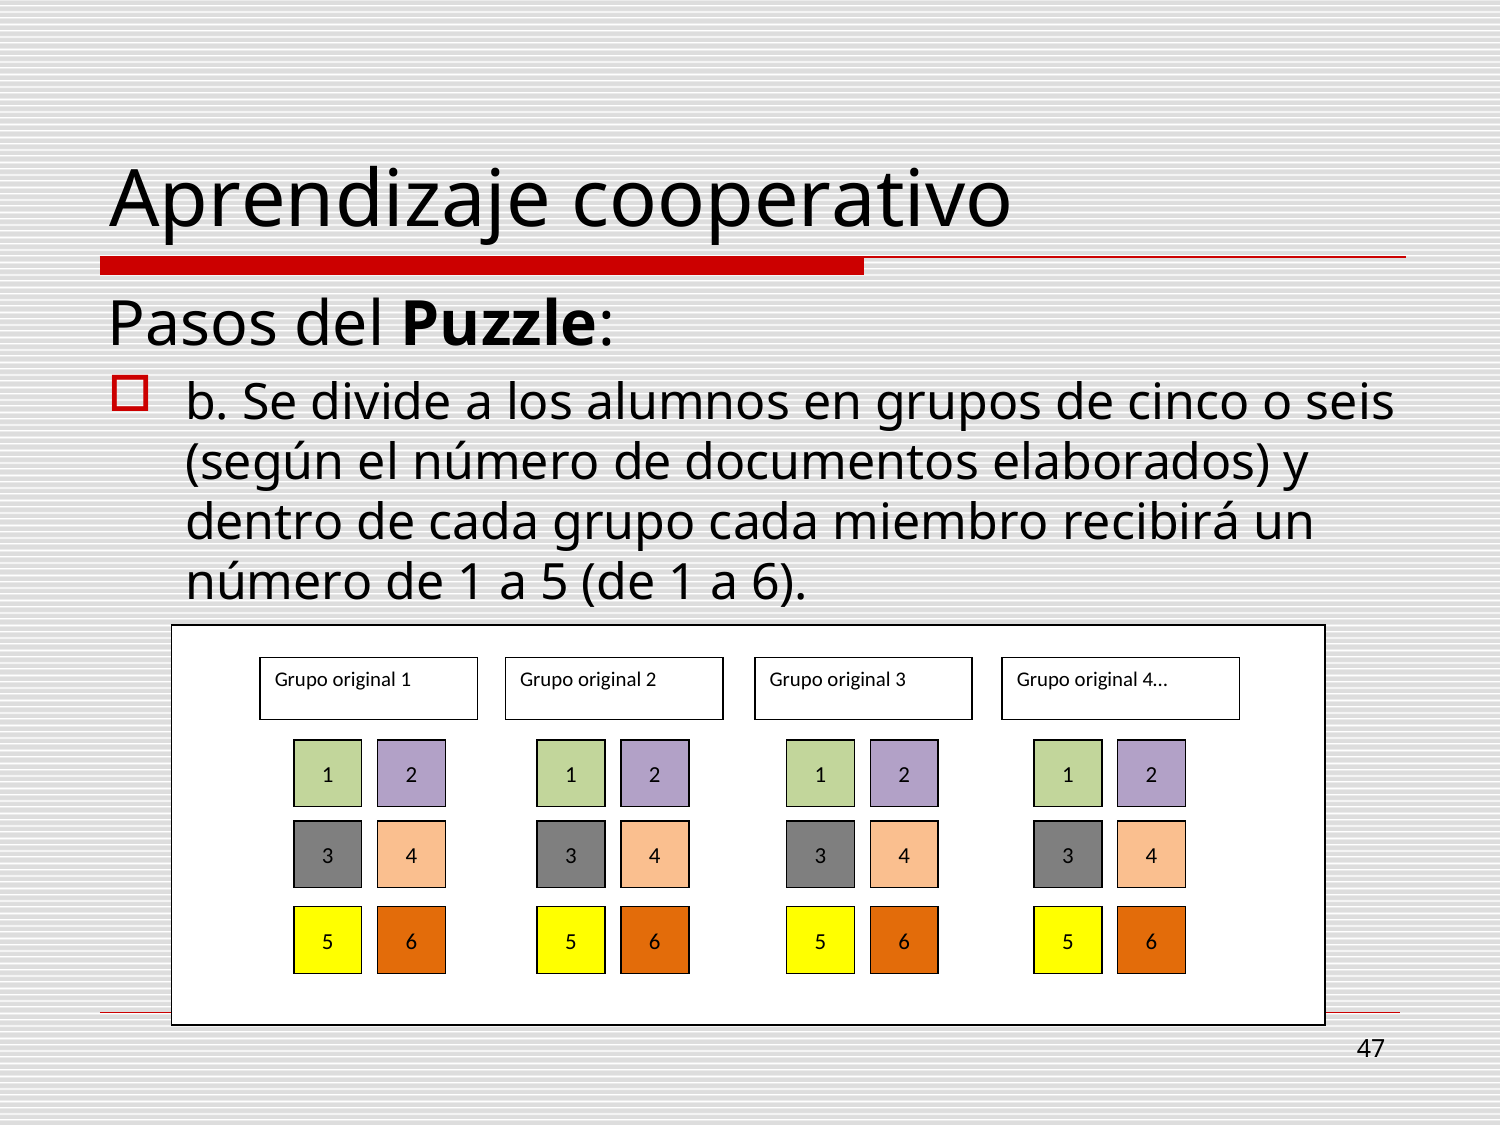

# Aprendizaje cooperativo
Pasos del Puzzle:
b. Se divide a los alumnos en grupos de cinco o seis (según el número de documentos elaborados) y dentro de cada grupo cada miembro recibirá un número de 1 a 5 (de 1 a 6).
Grupo original 1
Grupo original 2
Grupo original 3
Grupo original 4…
1
2
1
2
1
2
1
2
3
4
3
4
3
4
3
4
5
6
5
6
5
6
5
6